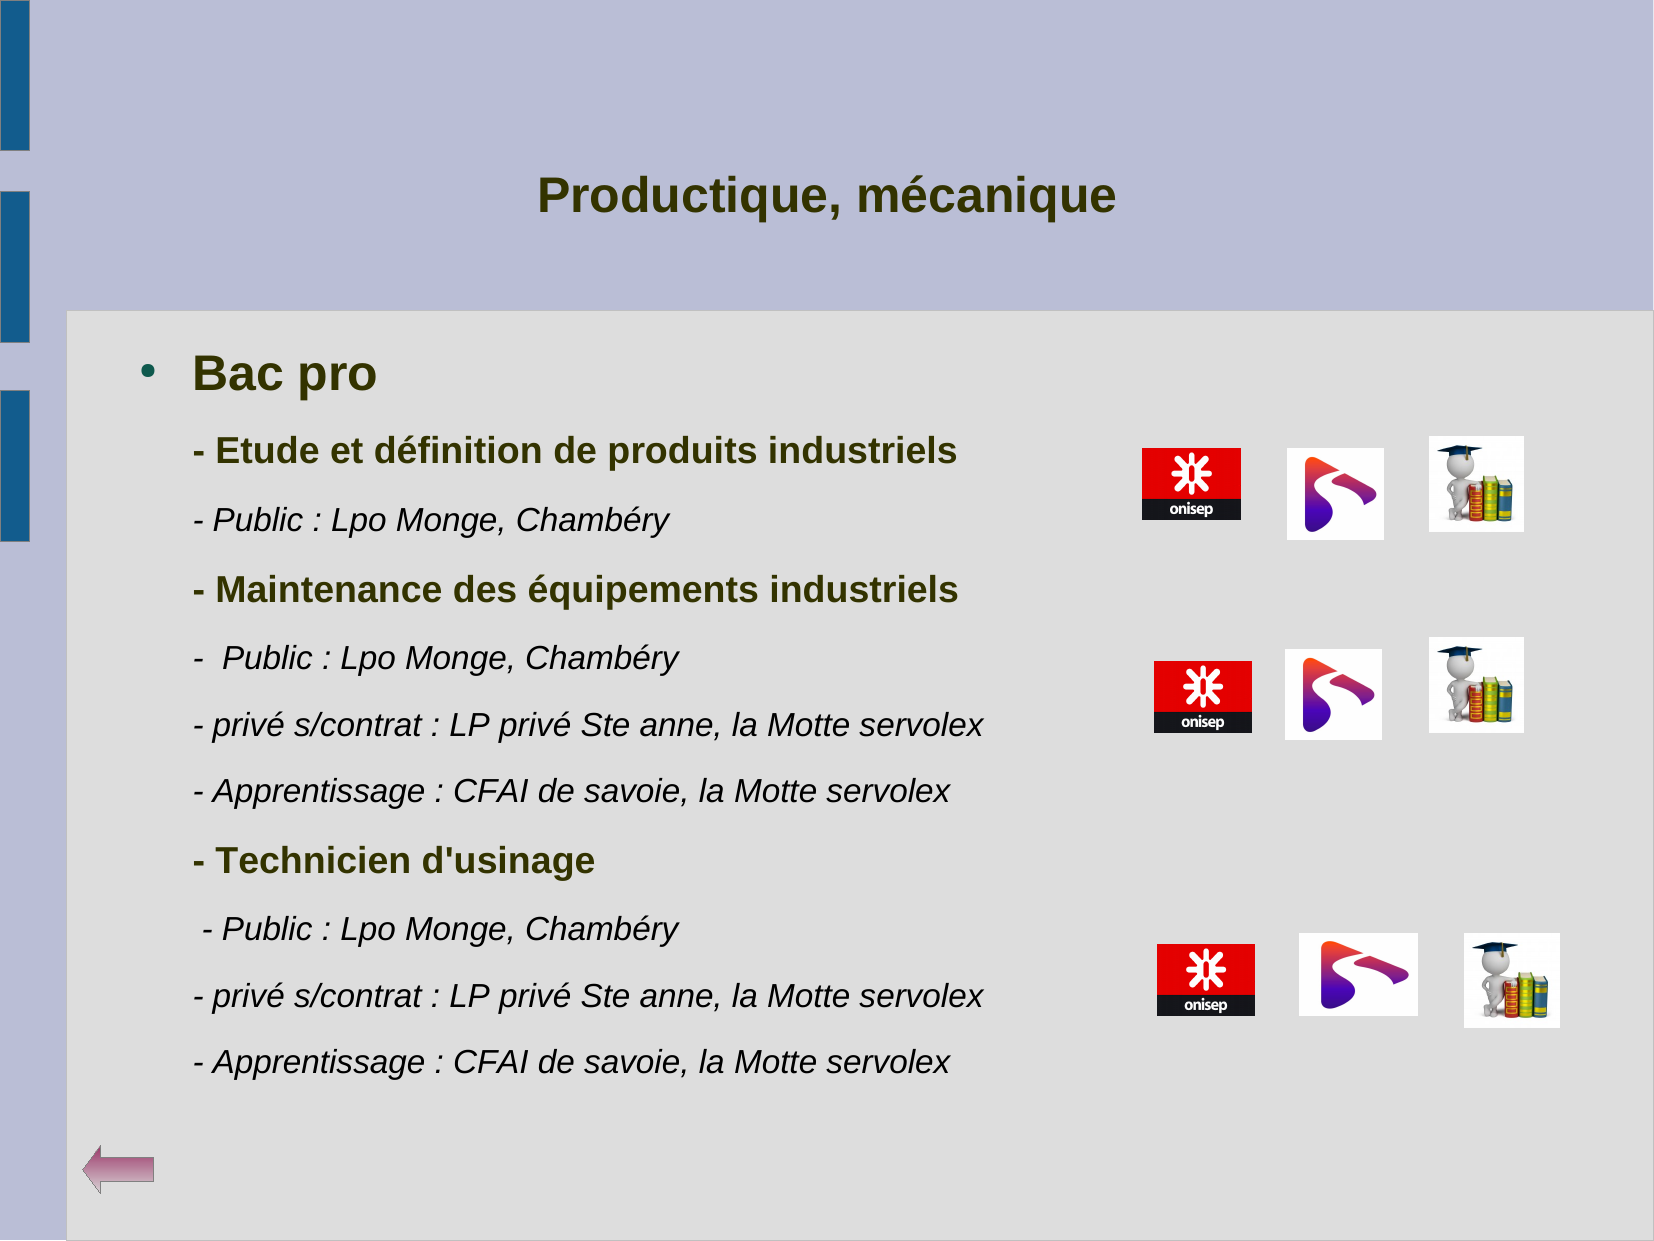

# Productique, mécanique
Bac pro
- Etude et définition de produits industriels
- Public : Lpo Monge, Chambéry
- Maintenance des équipements industriels
- Public : Lpo Monge, Chambéry
- privé s/contrat : LP privé Ste anne, la Motte servolex
- Apprentissage : CFAI de savoie, la Motte servolex
- Technicien d'usinage
 - Public : Lpo Monge, Chambéry
- privé s/contrat : LP privé Ste anne, la Motte servolex
- Apprentissage : CFAI de savoie, la Motte servolex